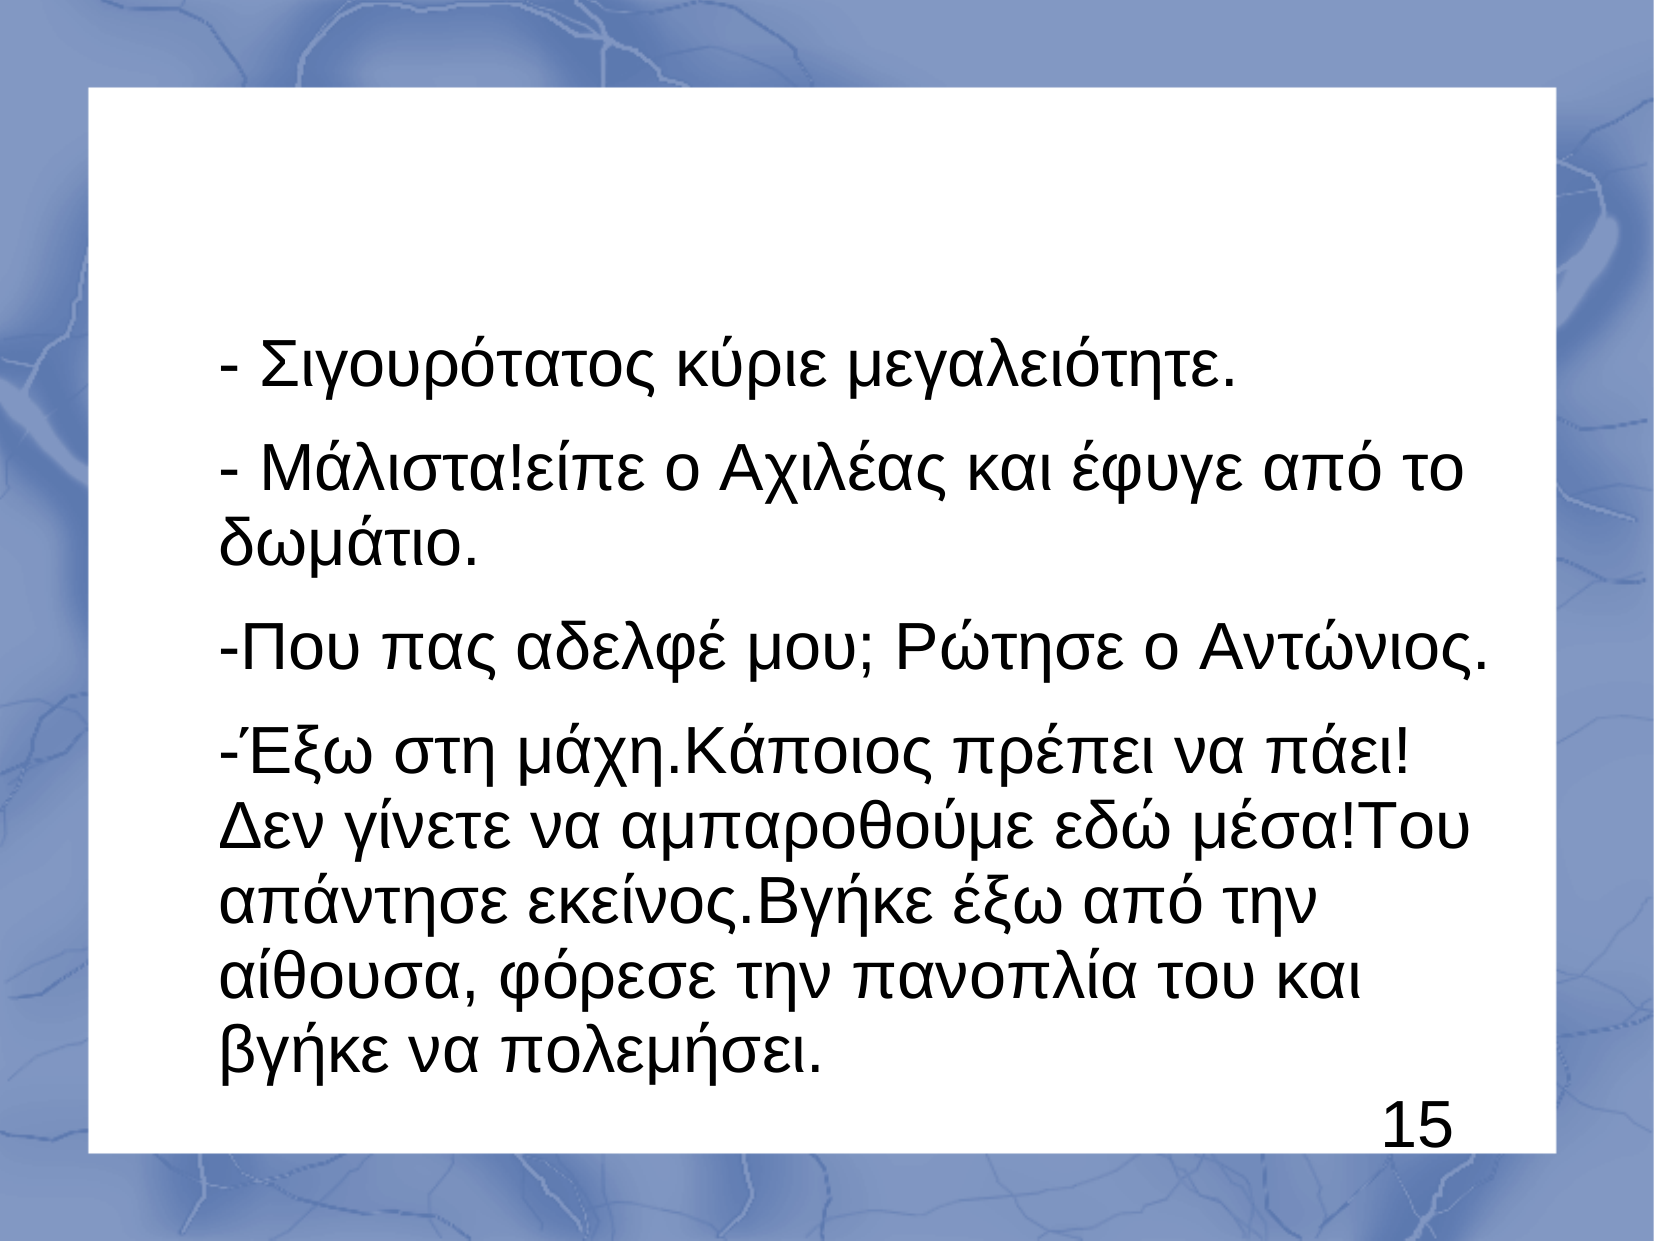

#
- Σιγουρότατος κύριε μεγαλειότητε.
- Μάλιστα!είπε ο Αχιλέας και έφυγε από το δωμάτιο.
-Που πας αδελφέ μου; Ρώτησε ο Αντώνιος.
-Έξω στη μάχη.Κάποιος πρέπει να πάει! Δεν γίνετε να αμπαροθούμε εδώ μέσα!Του απάντησε εκείνος.Βγήκε έξω από την αίθουσα, φόρεσε την πανοπλία του και βγήκε να πολεμήσει. 15